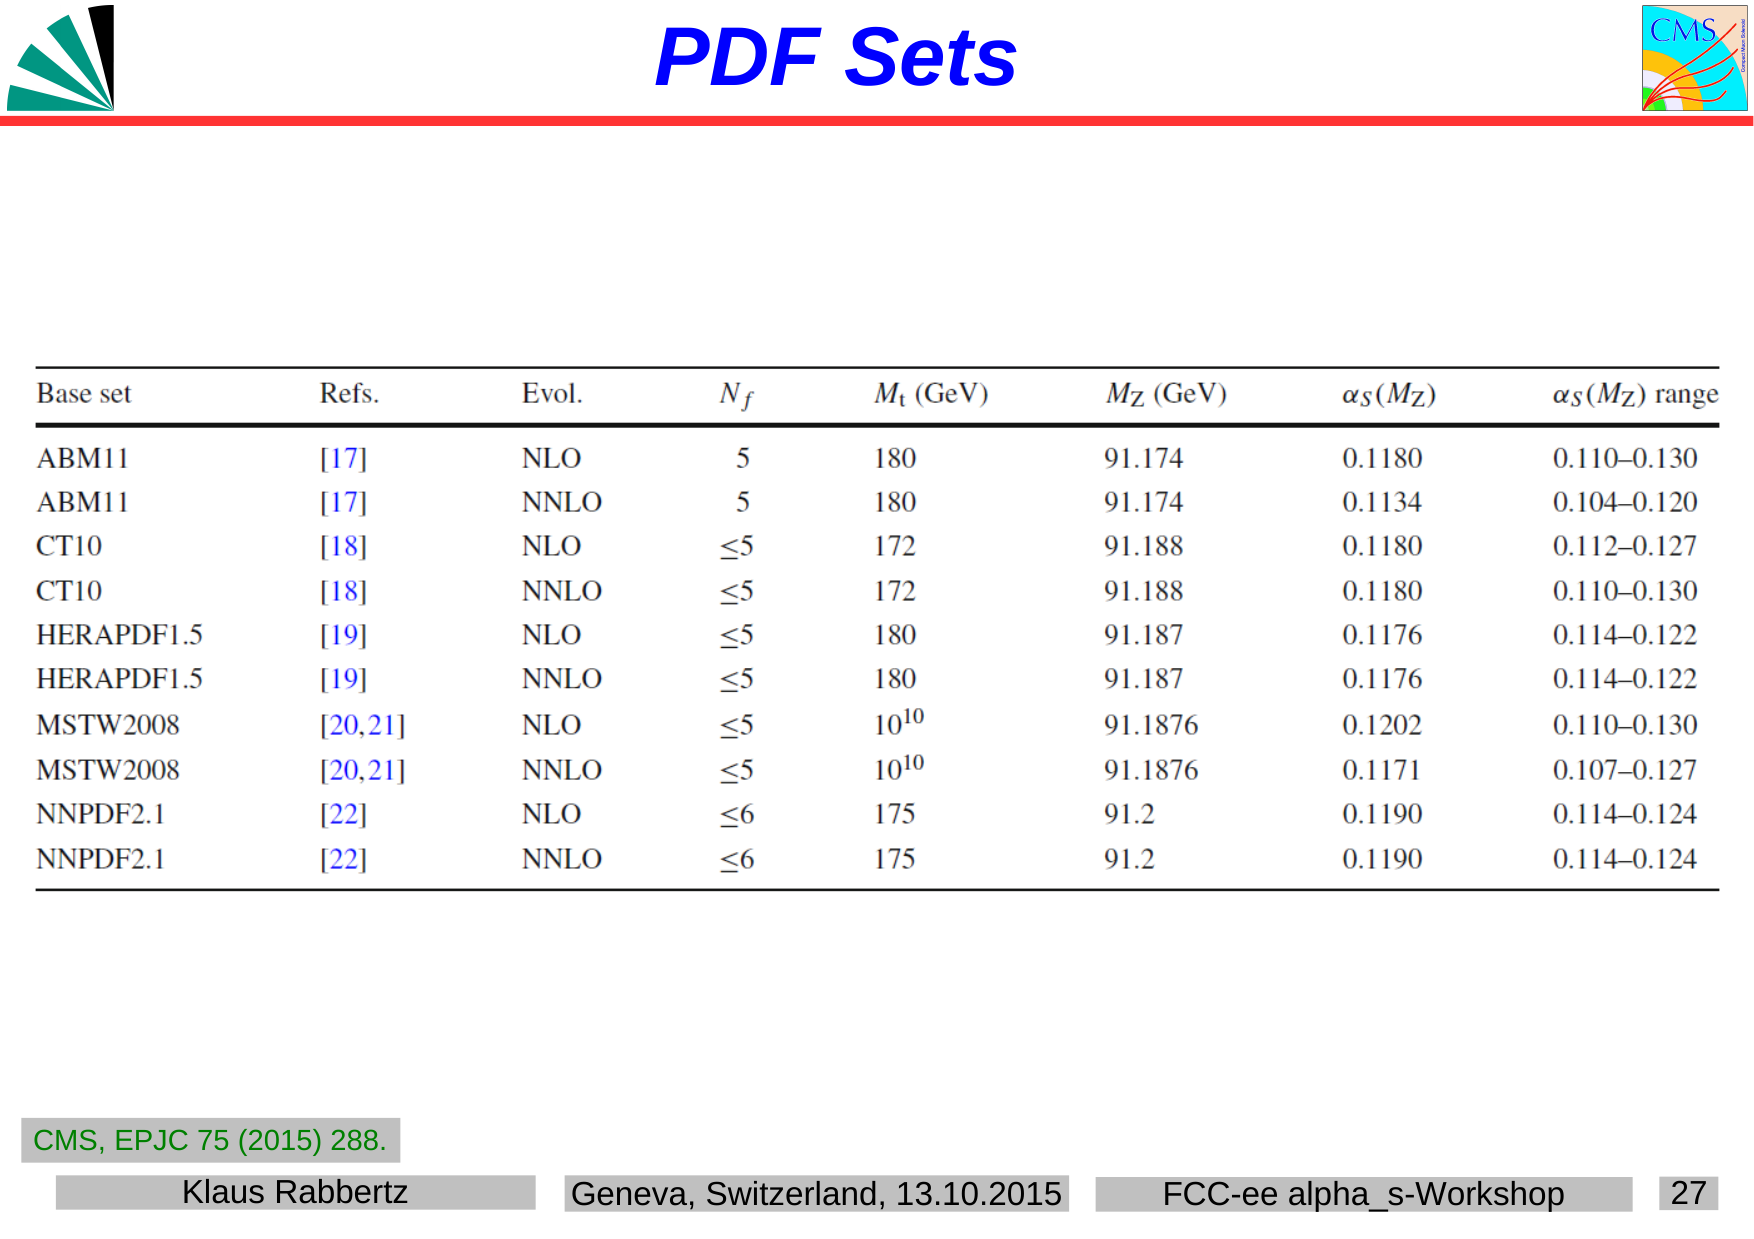

# PDF Sets
CMS, EPJC 75 (2015) 288.